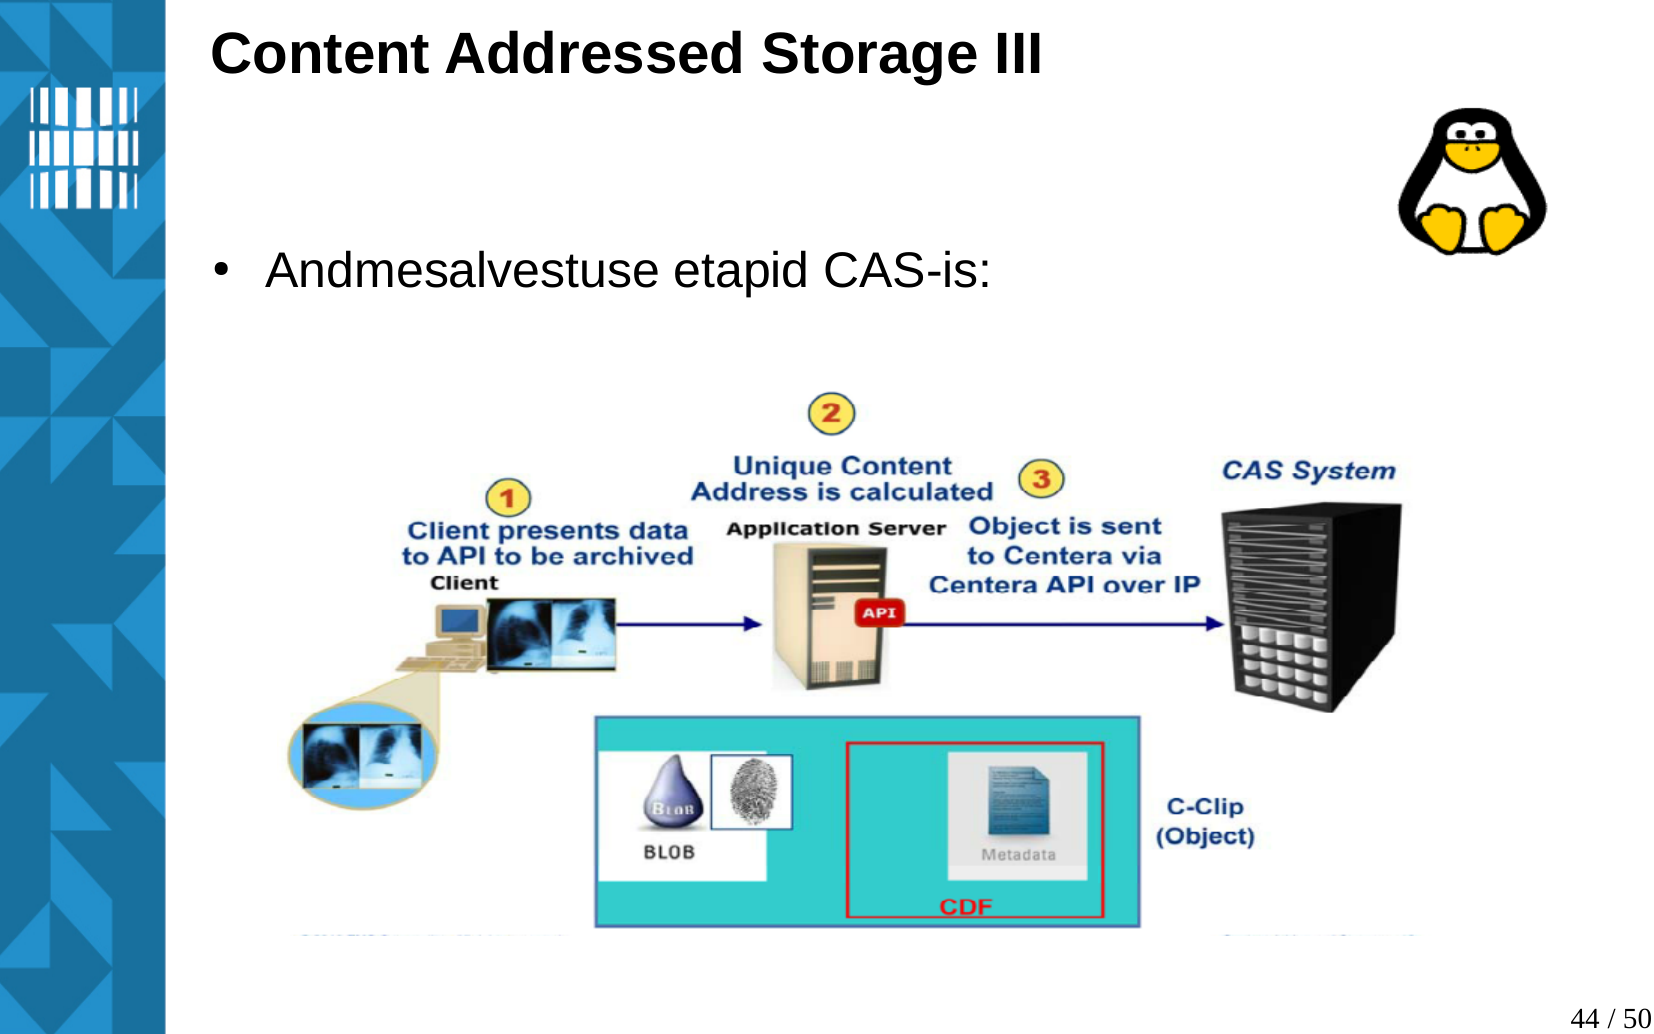

# Content Addressed Storage III
Andmesalvestuse etapid CAS-is: